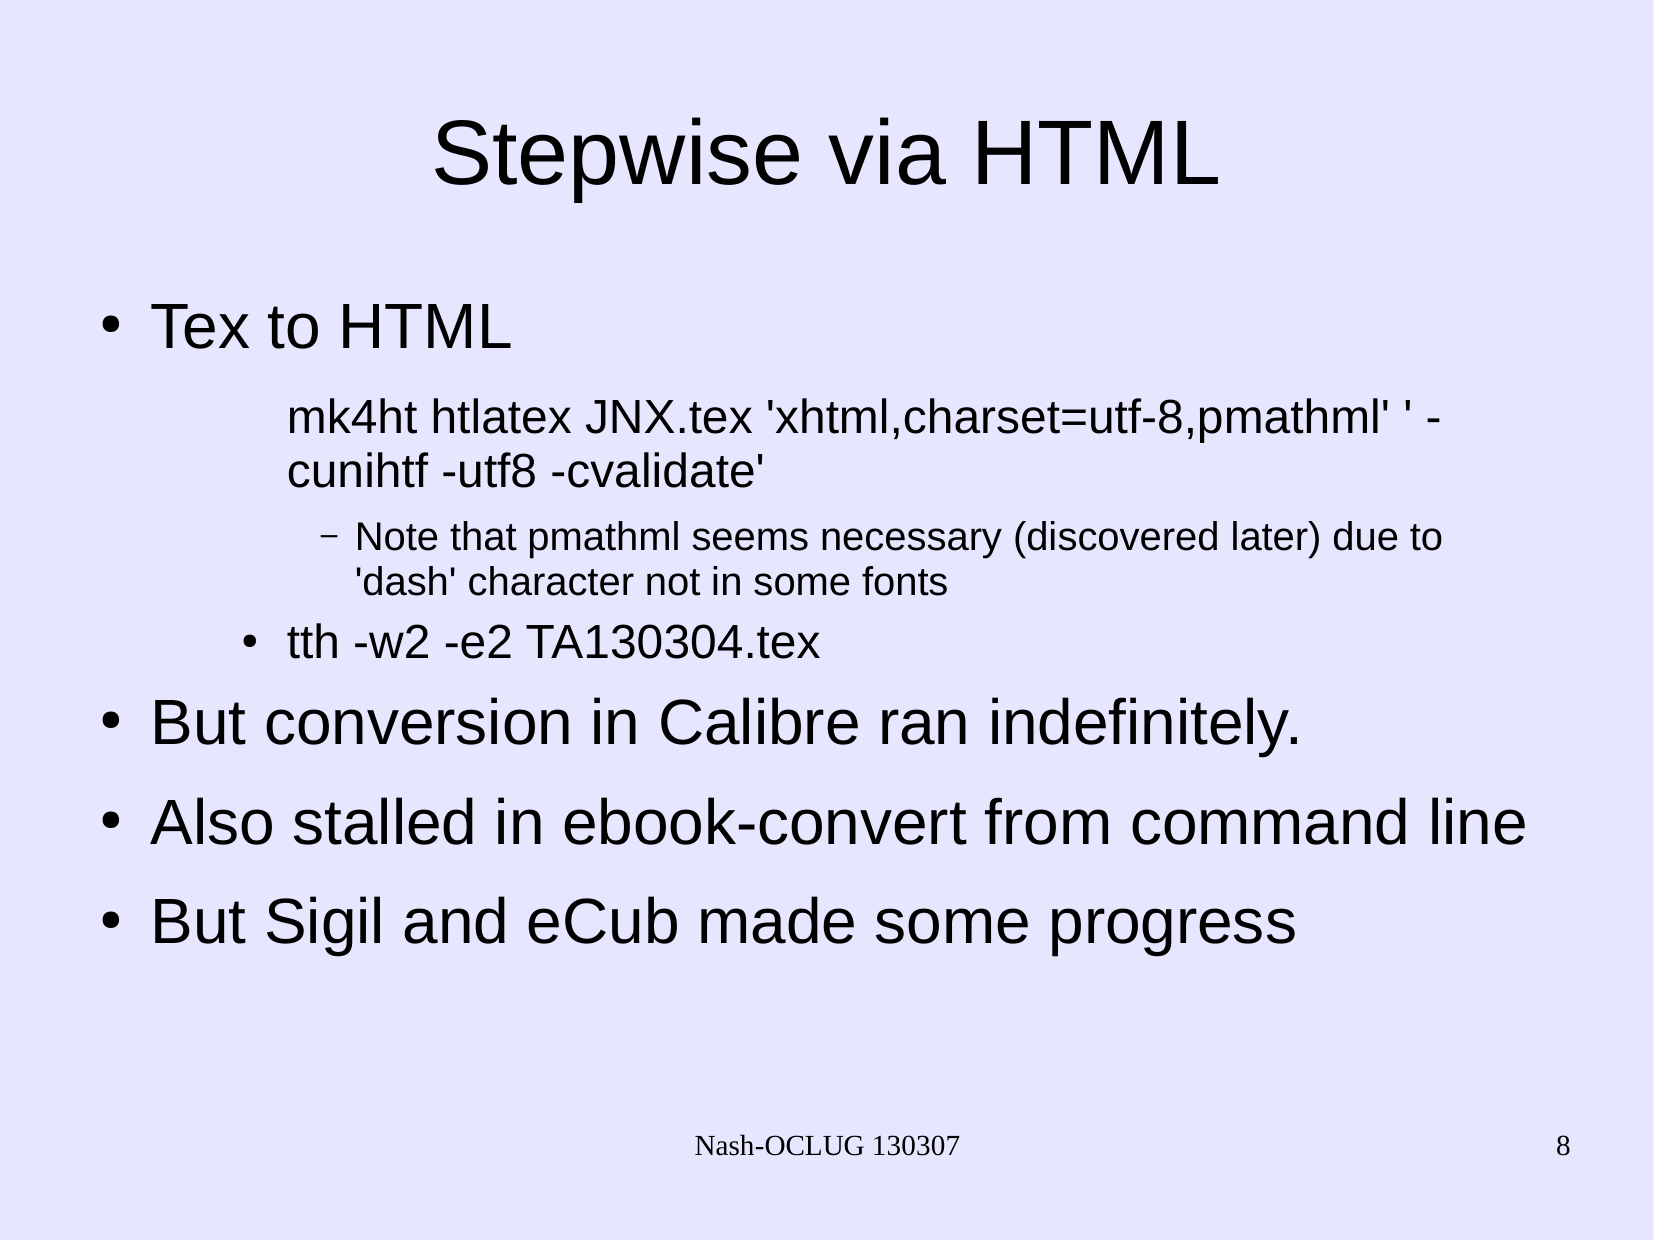

# Stepwise via HTML
Tex to HTML
mk4ht htlatex JNX.tex 'xhtml,charset=utf-8,pmathml' ' -cunihtf -utf8 -cvalidate'
Note that pmathml seems necessary (discovered later) due to 'dash' character not in some fonts
tth -w2 -e2 TA130304.tex
But conversion in Calibre ran indefinitely.
Also stalled in ebook-convert from command line
But Sigil and eCub made some progress
8